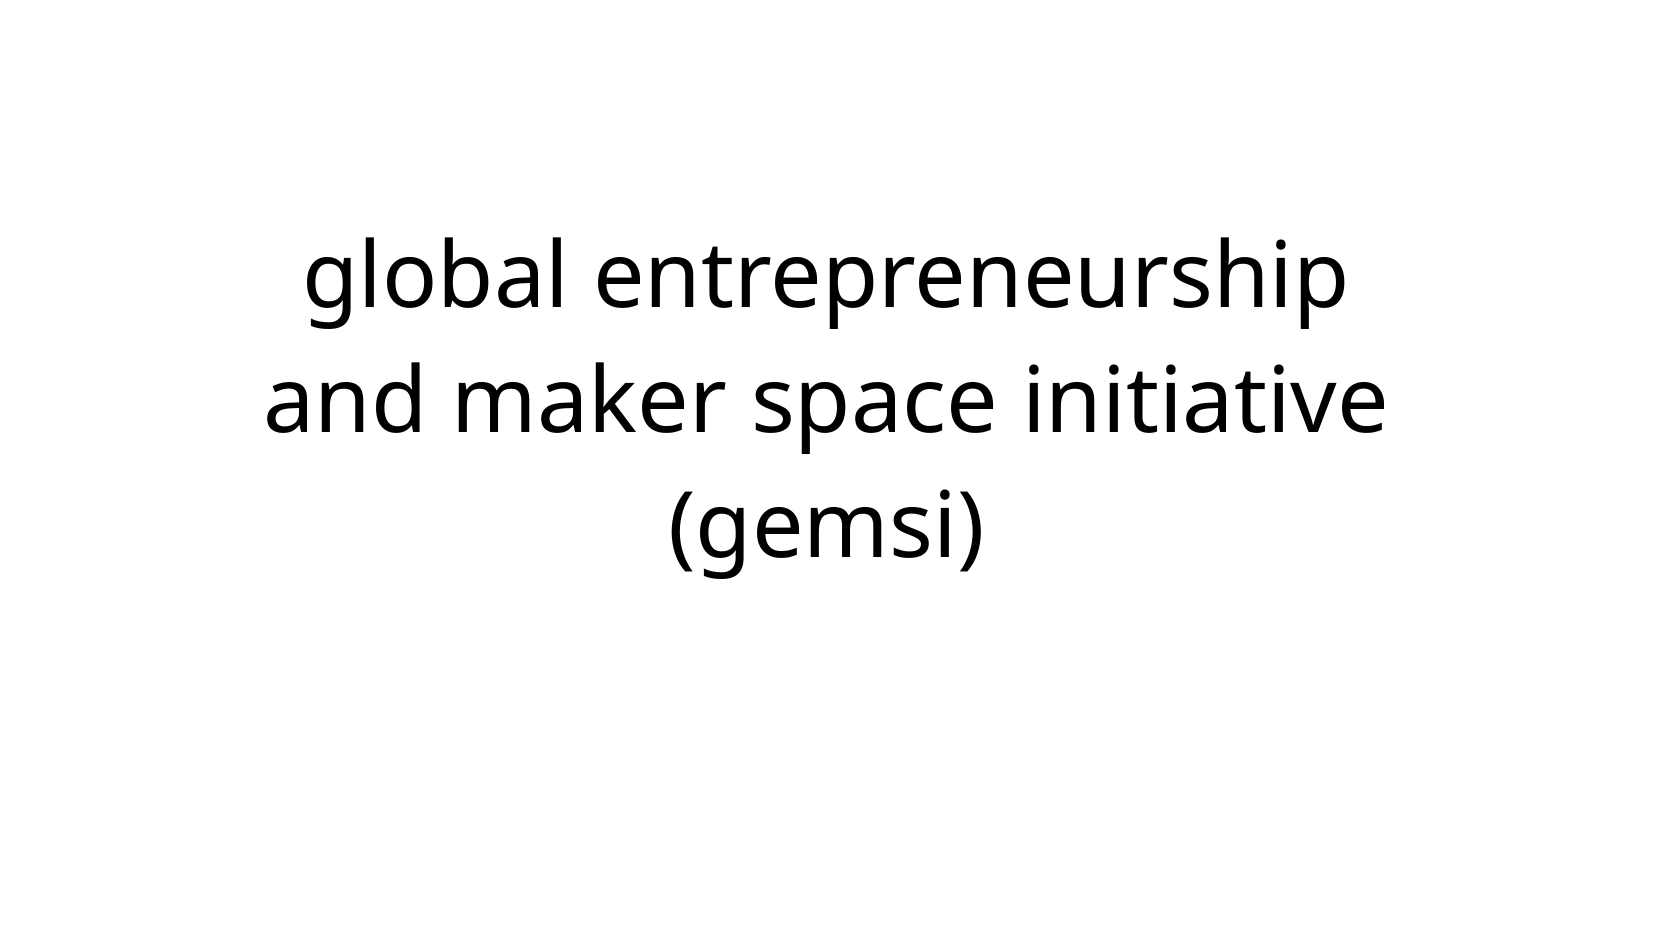

# global entrepreneurship
and maker space initiative
(gemsi)